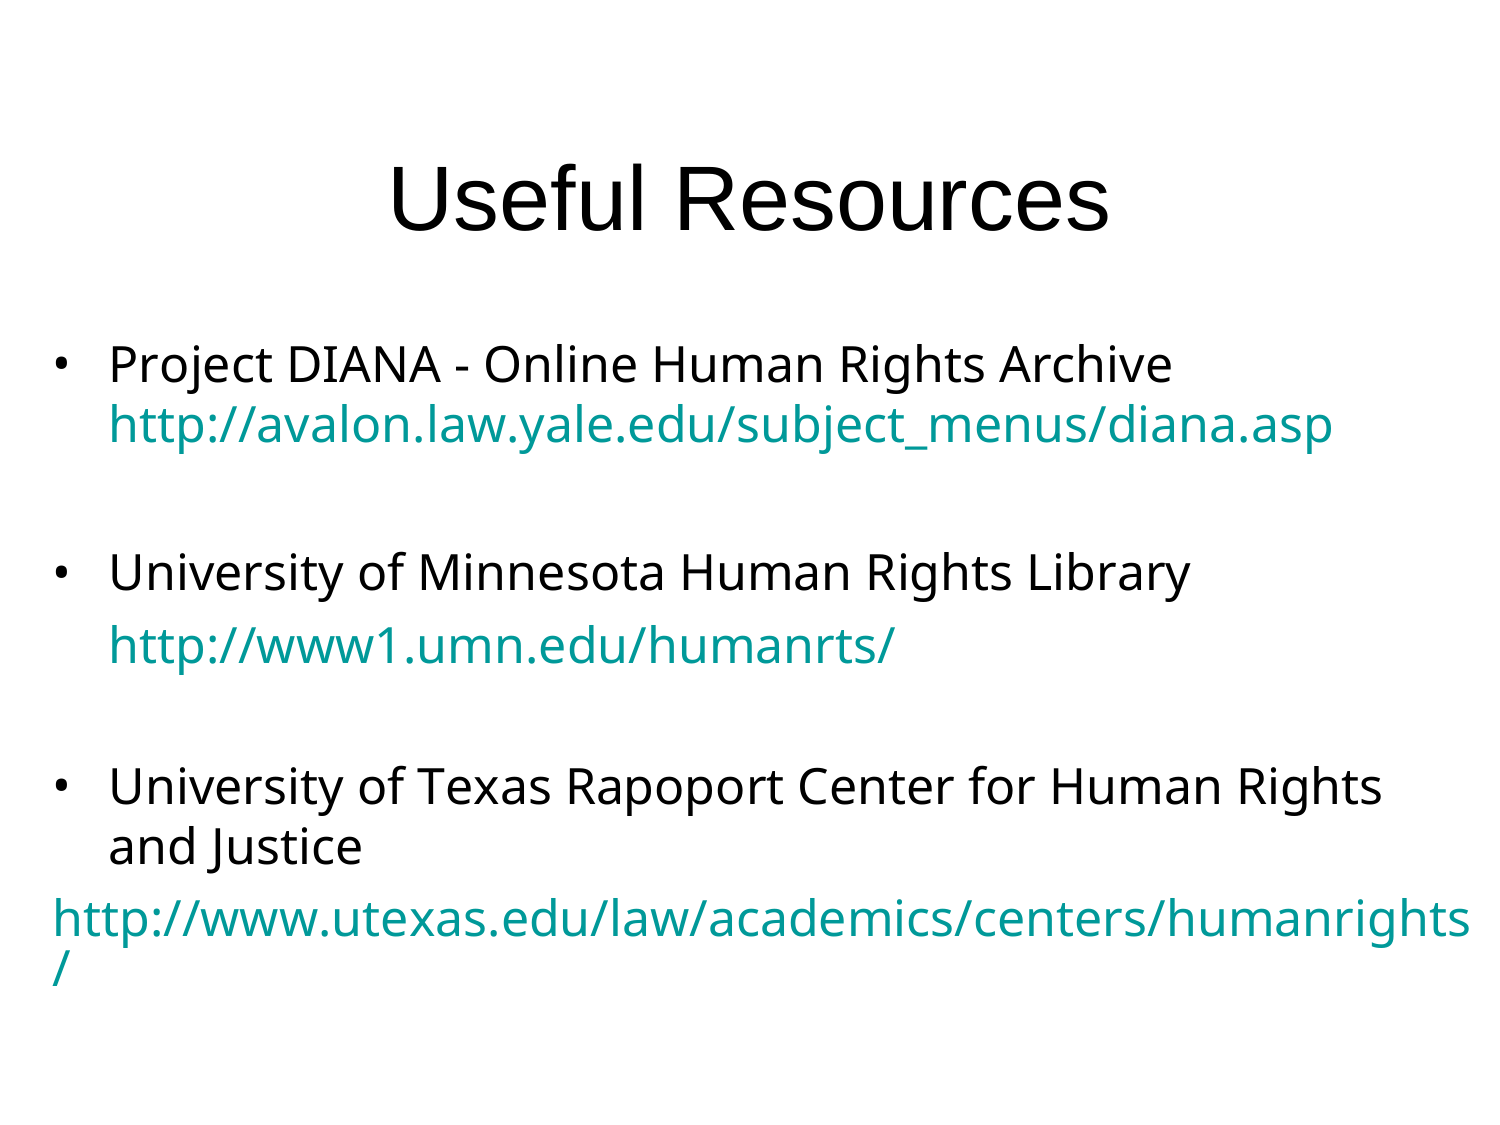

# Useful Resources
Project DIANA - Online Human Rights Archive http://avalon.law.yale.edu/subject_menus/diana.asp
University of Minnesota Human Rights Library
	http://www1.umn.edu/humanrts/
University of Texas Rapoport Center for Human Rights and Justice
http://www.utexas.edu/law/academics/centers/humanrights/